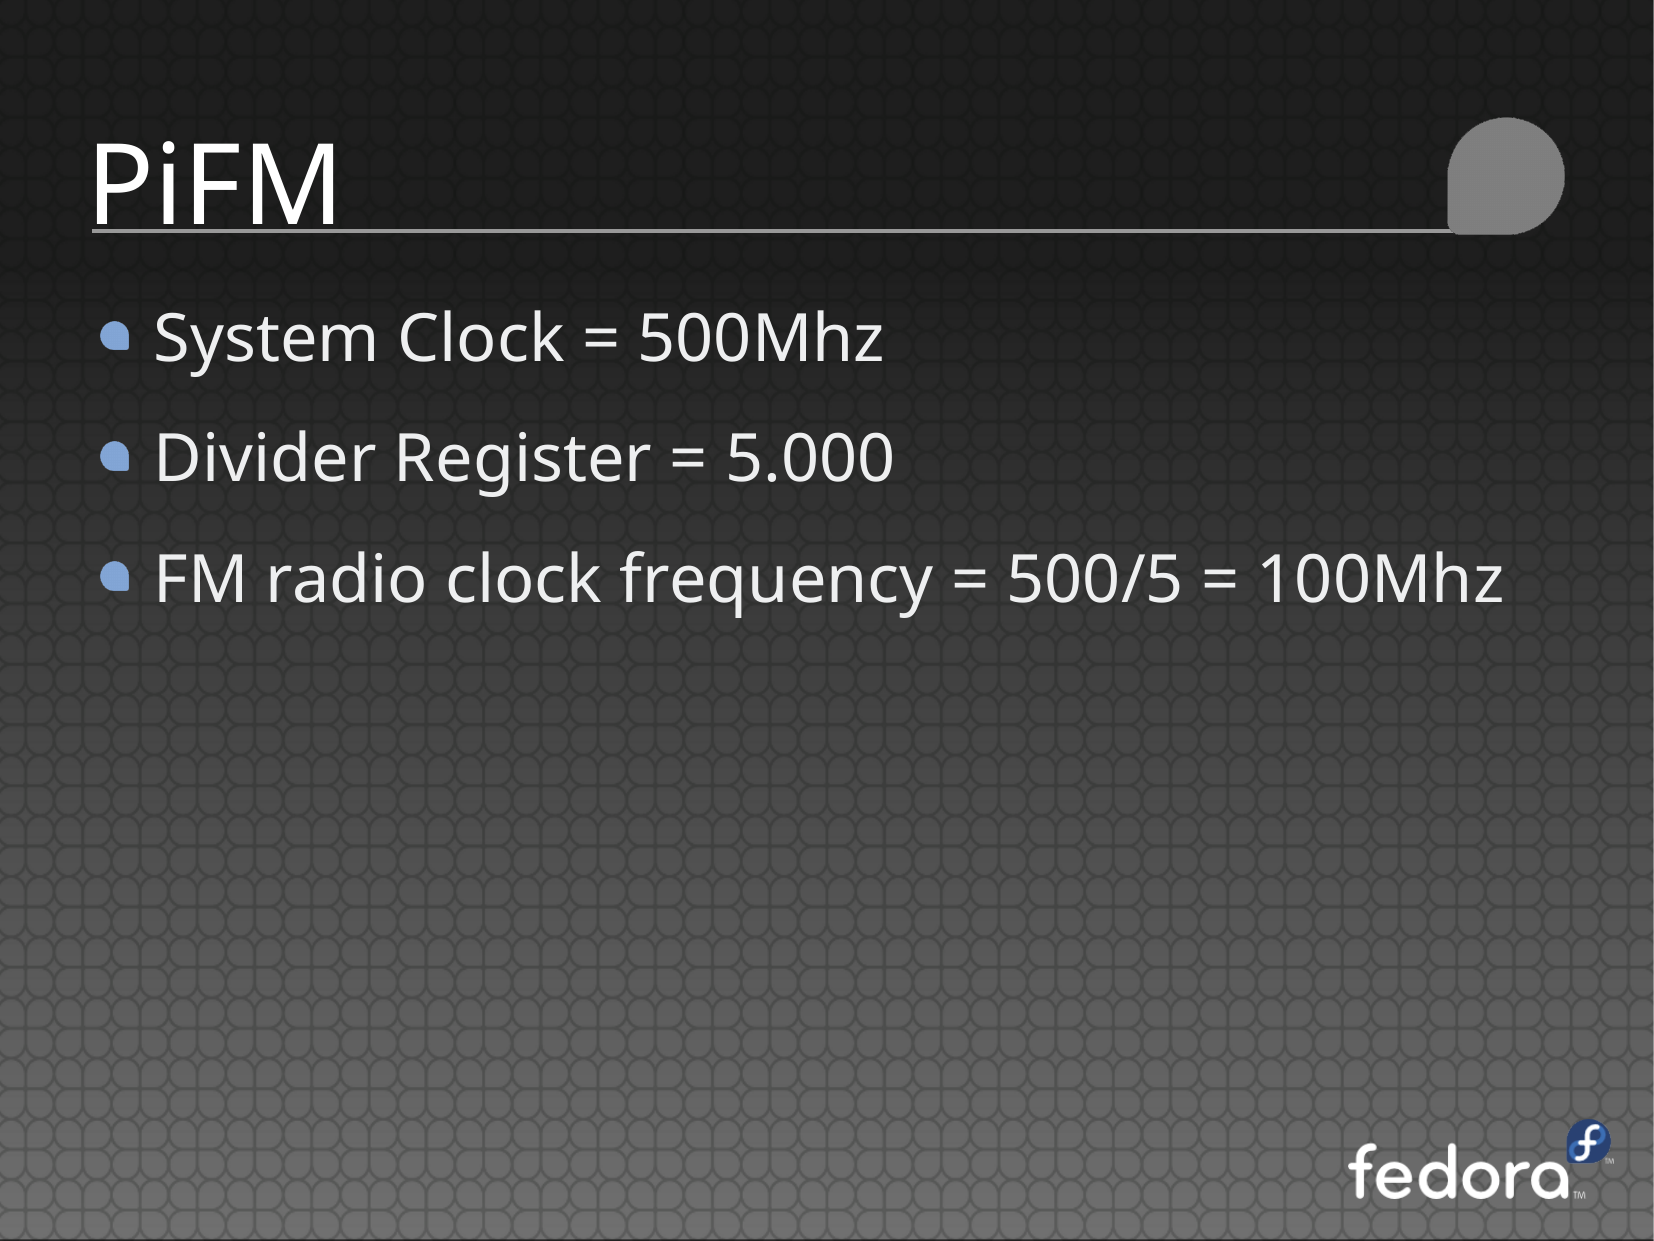

# PiFM
System Clock = 500Mhz
Divider Register = 5.000
FM radio clock frequency = 500/5 = 100Mhz